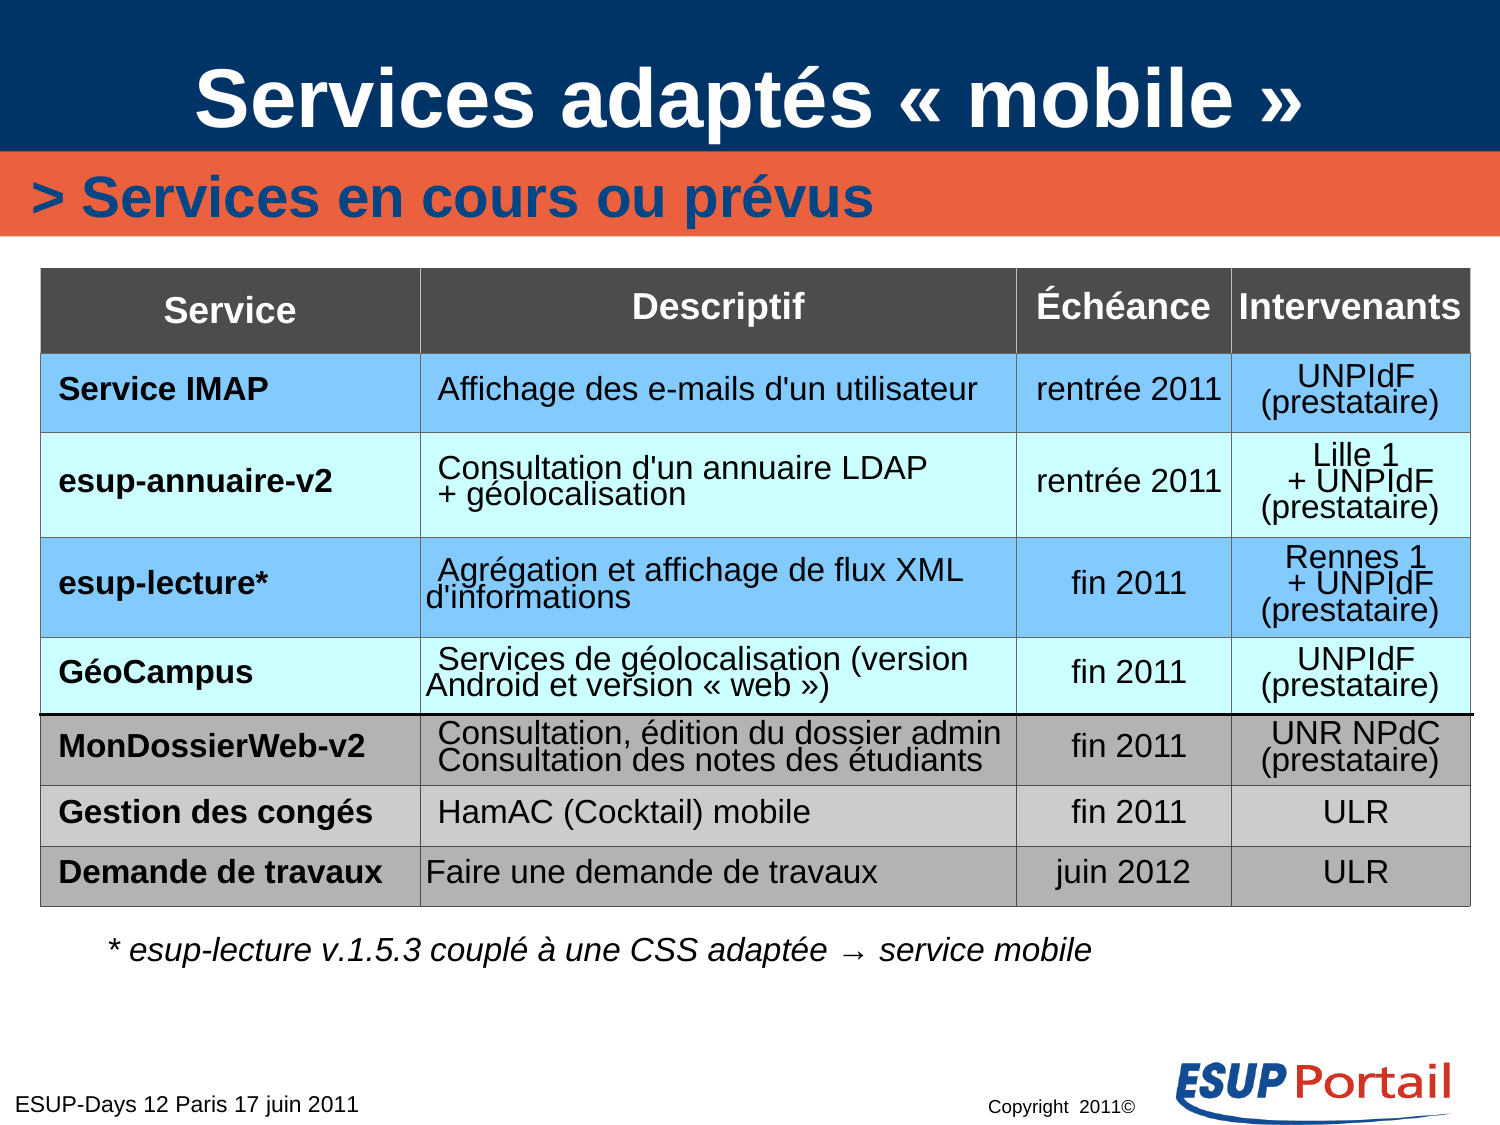

Services adaptés « mobile »
 > Services en cours ou prévus
* esup-lecture v.1.5.3 couplé à une CSS adaptée → service mobile
| Service | Descriptif | Échéance | Intervenants |
| --- | --- | --- | --- |
| Service IMAP | Affichage des e-mails d'un utilisateur | rentrée 2011 | UNPIdF (prestataire) |
| esup-annuaire-v2 | Consultation d'un annuaire LDAP + géolocalisation | rentrée 2011 | Lille 1 + UNPIdF (prestataire) |
| esup-lecture\* | Agrégation et affichage de flux XML d'informations | fin 2011 | Rennes 1 + UNPIdF (prestataire) |
| GéoCampus | Services de géolocalisation (version Android et version « web ») | fin 2011 | UNPIdF (prestataire) |
| MonDossierWeb-v2 | Consultation, édition du dossier admin Consultation des notes des étudiants | fin 2011 | UNR NPdC (prestataire) |
| Gestion des congés | HamAC (Cocktail) mobile | fin 2011 | ULR |
| Demande de travaux | Faire une demande de travaux | juin 2012 | ULR |
ESUP-Days 12 Paris 17 juin 2011